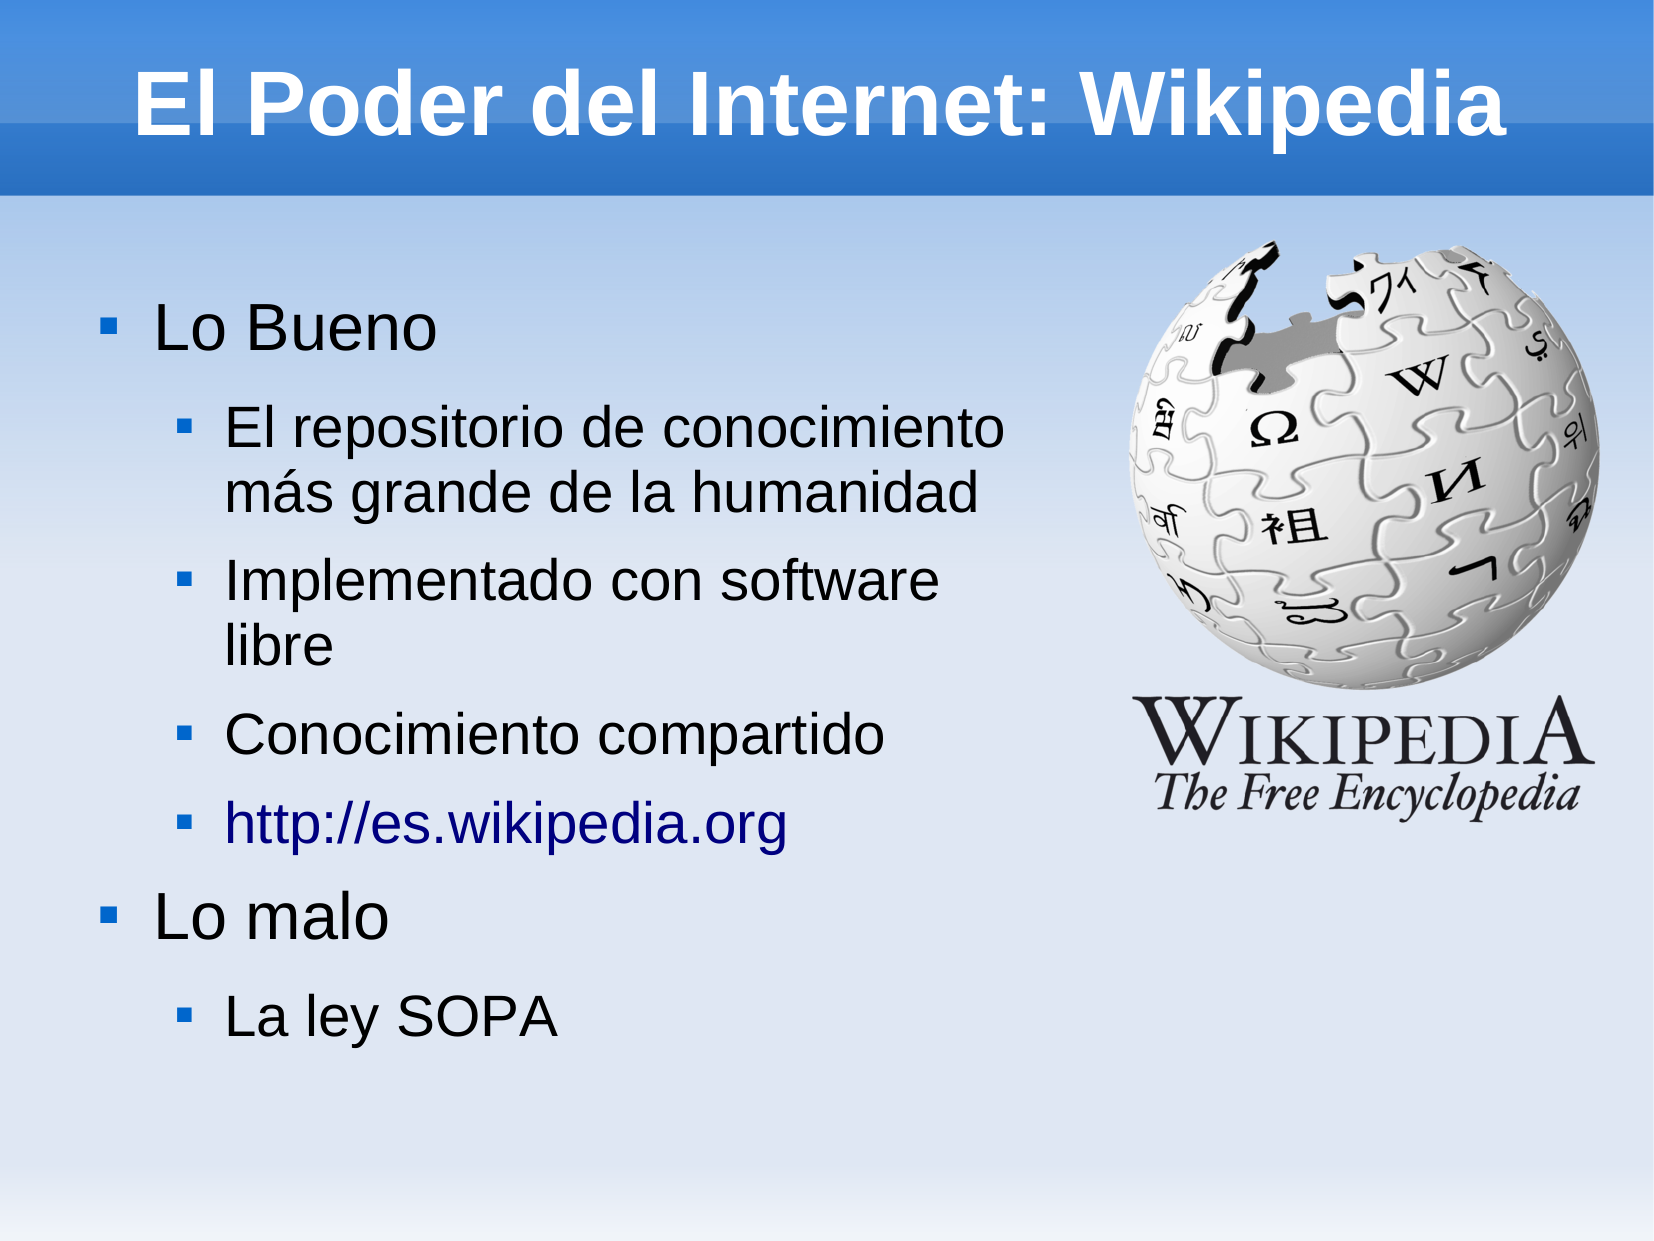

# El Poder del Internet: Wikipedia
Lo Bueno
El repositorio de conocimiento más grande de la humanidad
Implementado con software libre
Conocimiento compartido
http://es.wikipedia.org
Lo malo
La ley SOPA